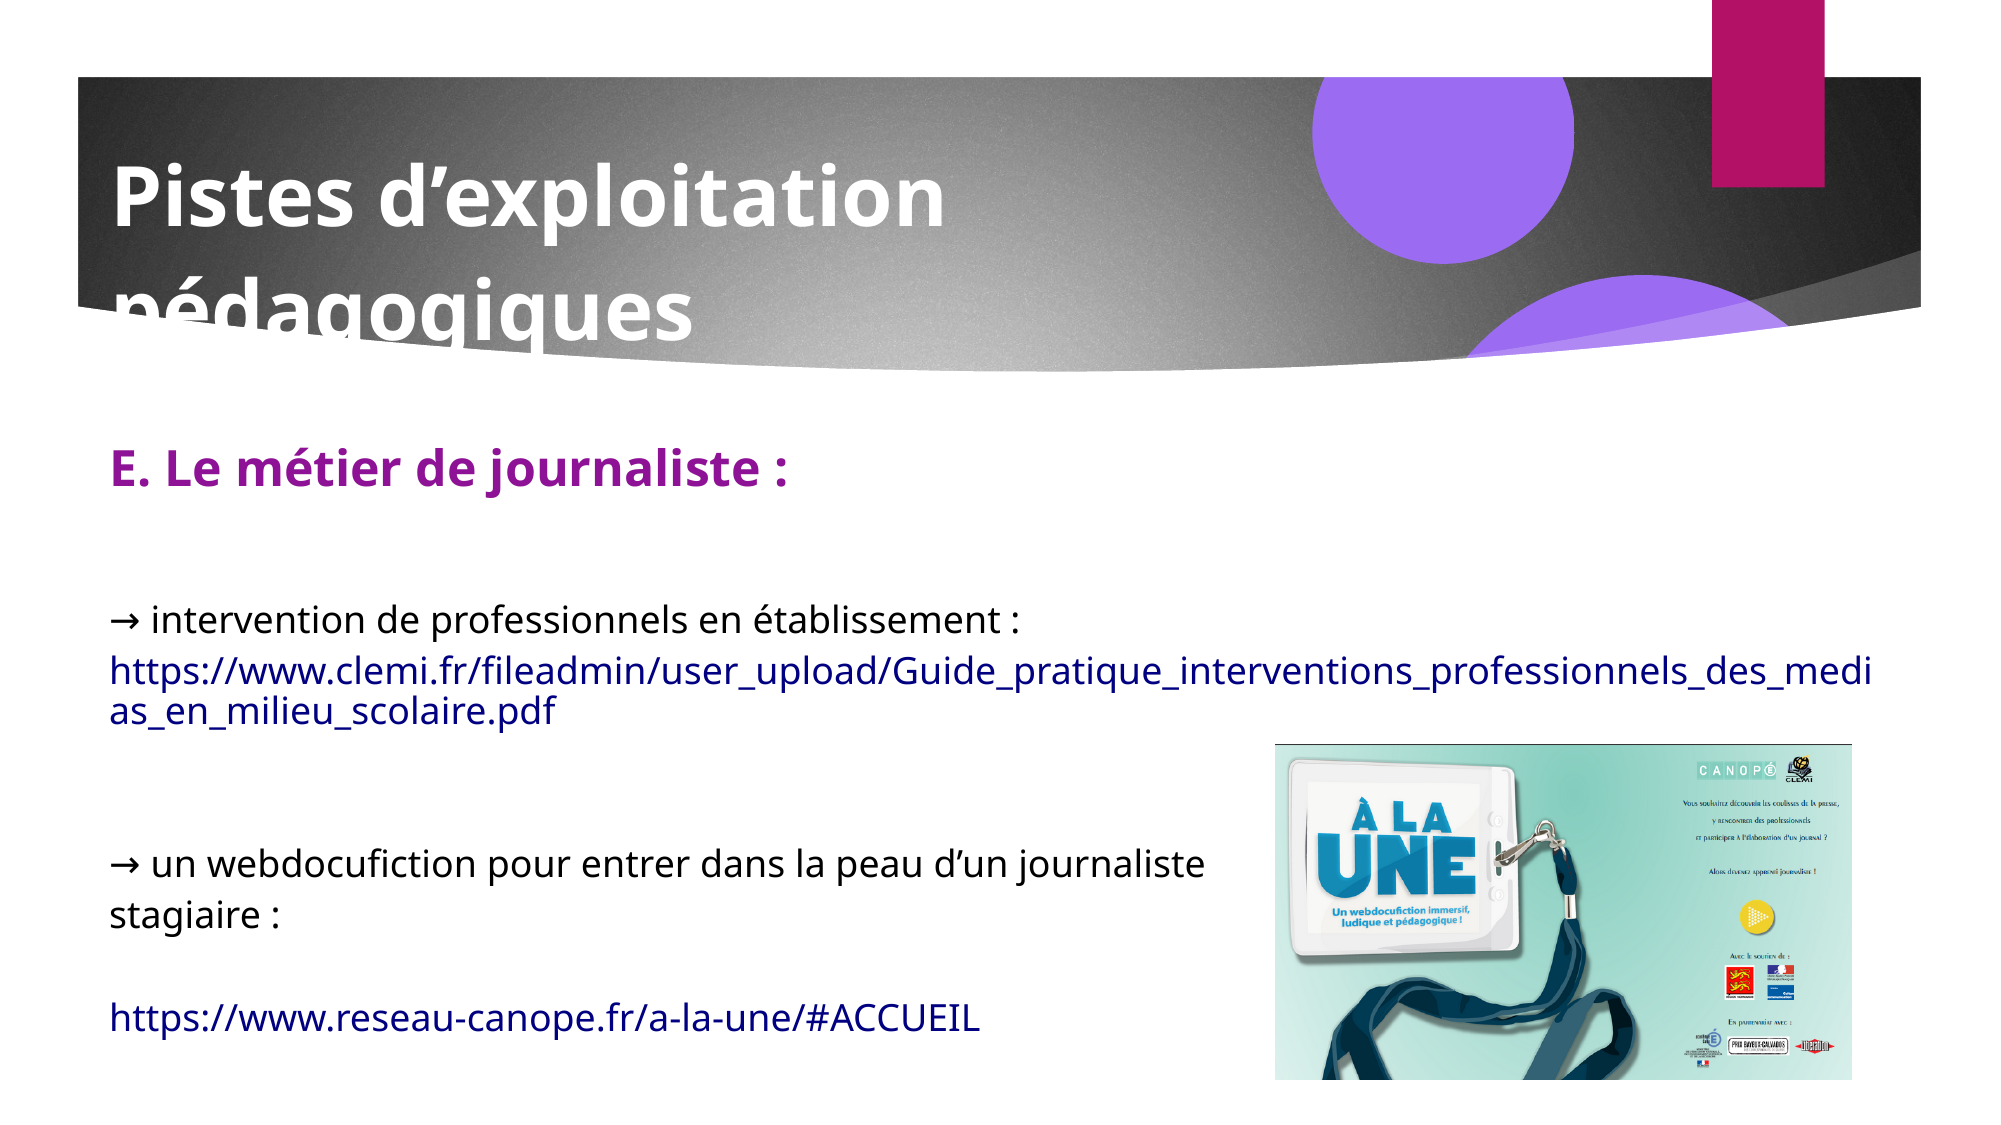

# Pistes d’exploitation pédagogiques
E. Le métier de journaliste :
→ intervention de professionnels en établissement :
https://www.clemi.fr/fileadmin/user_upload/Guide_pratique_interventions_professionnels_des_medias_en_milieu_scolaire.pdf
→ un webdocufiction pour entrer dans la peau d’un journaliste
stagiaire :
https://www.reseau-canope.fr/a-la-une/#ACCUEIL